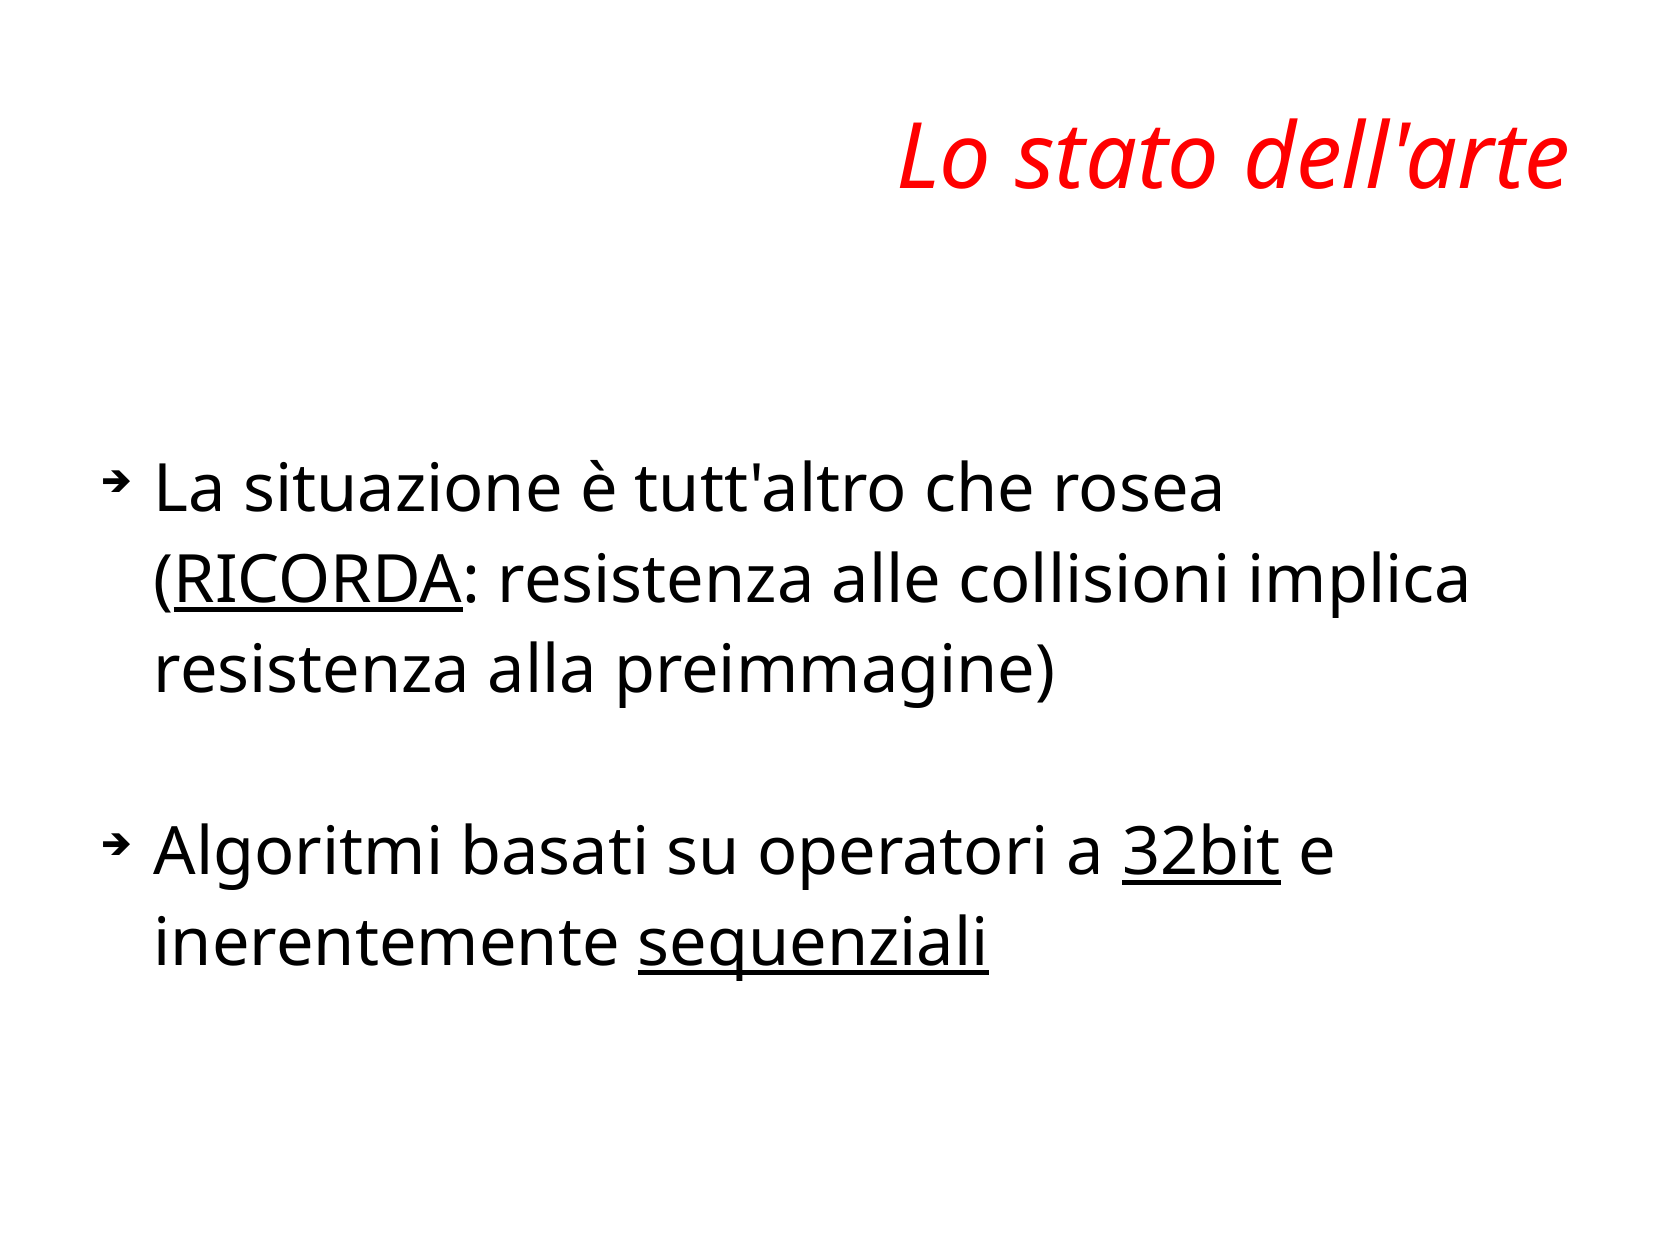

# Lo stato dell'arte
La situazione è tutt'altro che rosea (RICORDA: resistenza alle collisioni implica resistenza alla preimmagine)
Algoritmi basati su operatori a 32bit e inerentemente sequenziali